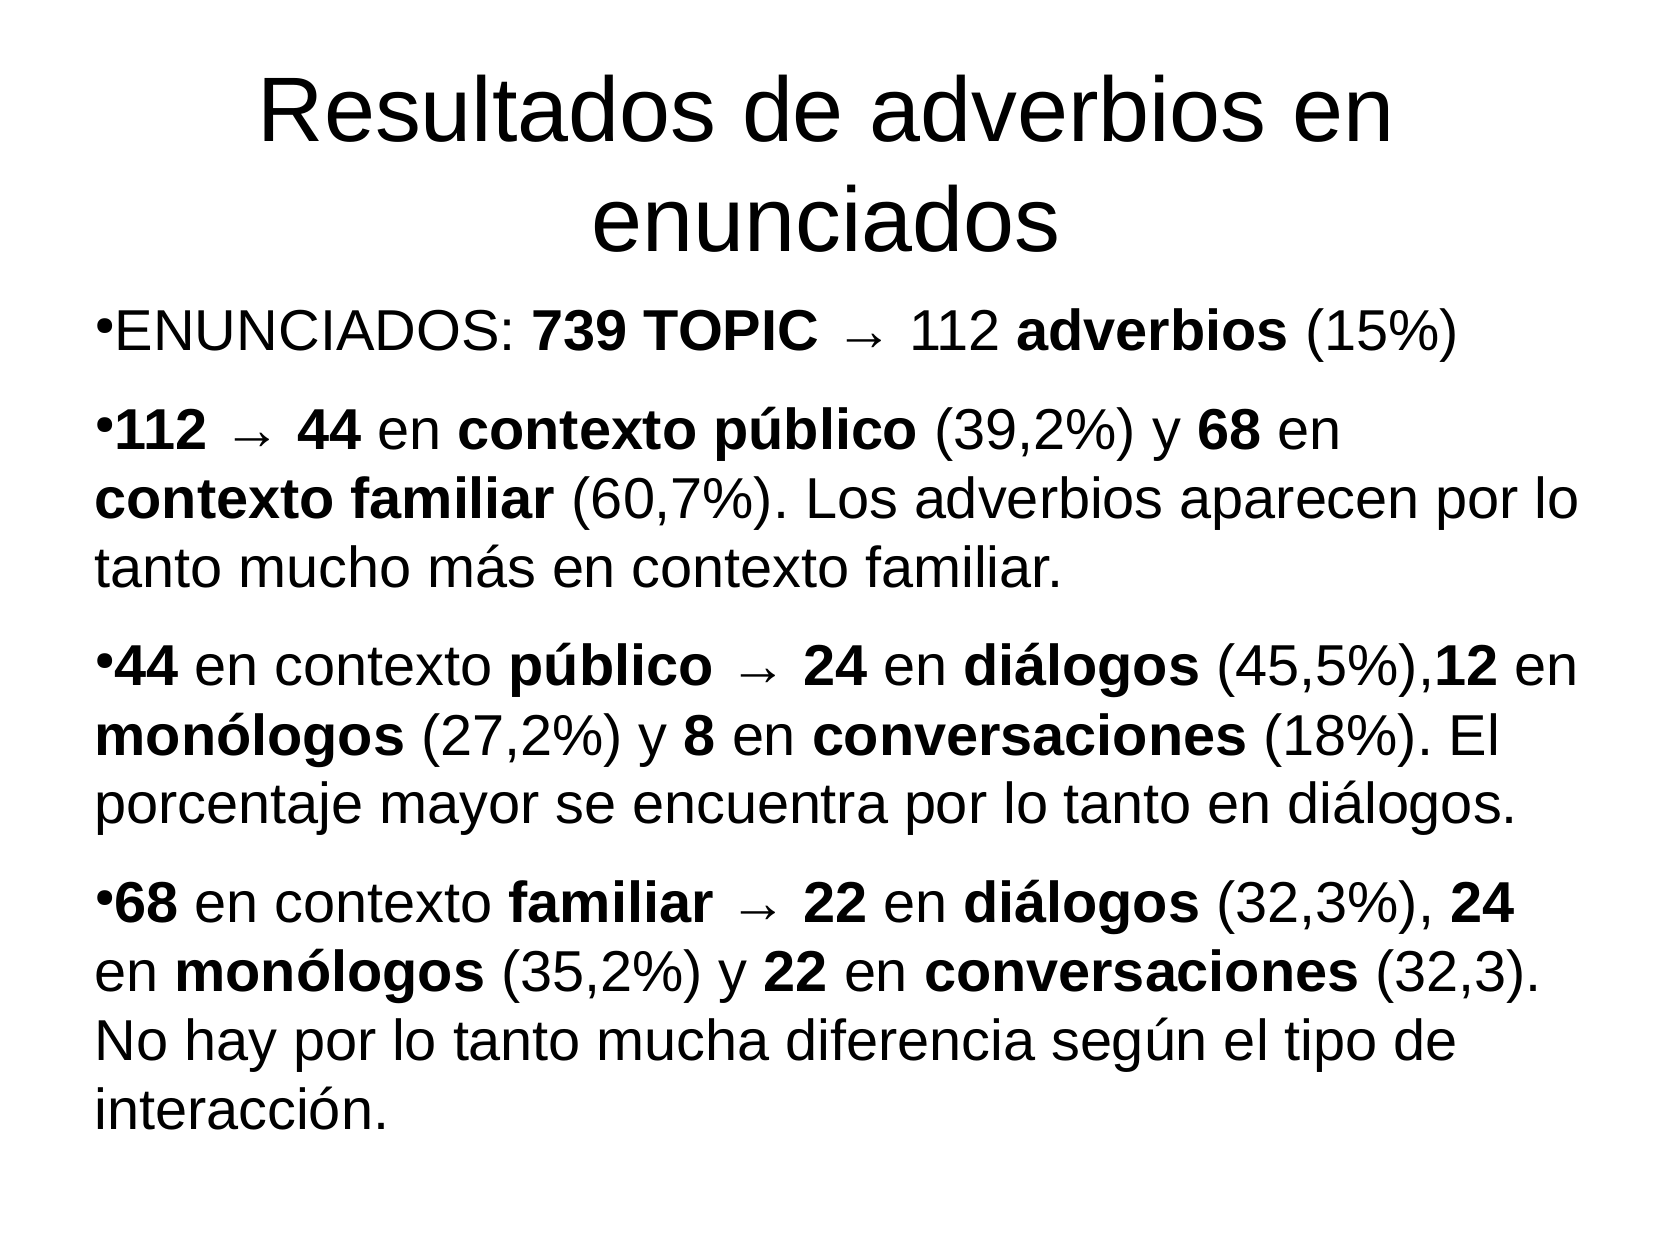

# Resultados de adverbios en enunciados
ENUNCIADOS: 739 TOPIC → 112 adverbios (15%)
112 → 44 en contexto público (39,2%) y 68 en contexto familiar (60,7%). Los adverbios aparecen por lo tanto mucho más en contexto familiar.
44 en contexto público → 24 en diálogos (45,5%),12 en monólogos (27,2%) y 8 en conversaciones (18%). El porcentaje mayor se encuentra por lo tanto en diálogos.
68 en contexto familiar → 22 en diálogos (32,3%), 24 en monólogos (35,2%) y 22 en conversaciones (32,3). No hay por lo tanto mucha diferencia según el tipo de interacción.